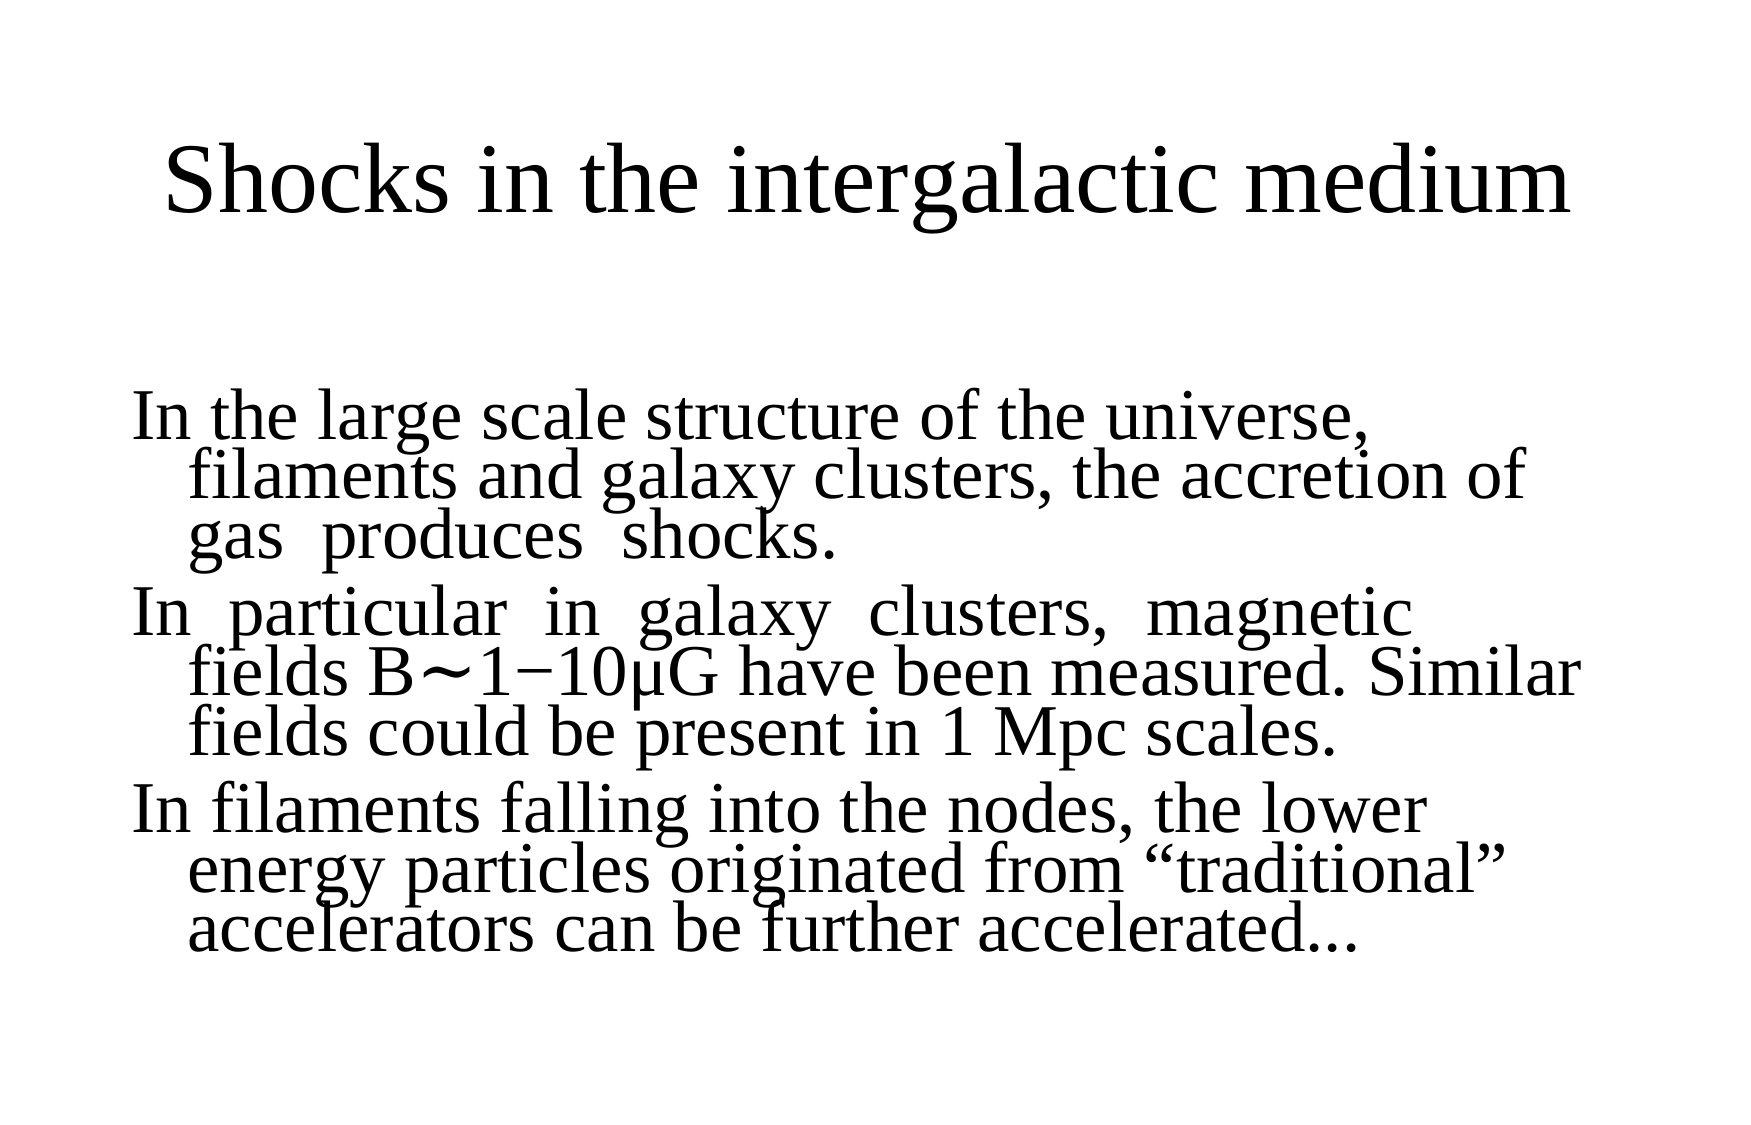

# Shocks in the intergalactic medium
In the large scale structure of the universe, filaments and galaxy clusters, the accretion of gas produces shocks.
In particular in galaxy clusters, magnetic fields B∼1−10μG have been measured. Similar fields could be present in 1 Mpc scales.
In filaments falling into the nodes, the lower energy particles originated from “traditional” accelerators can be further accelerated...